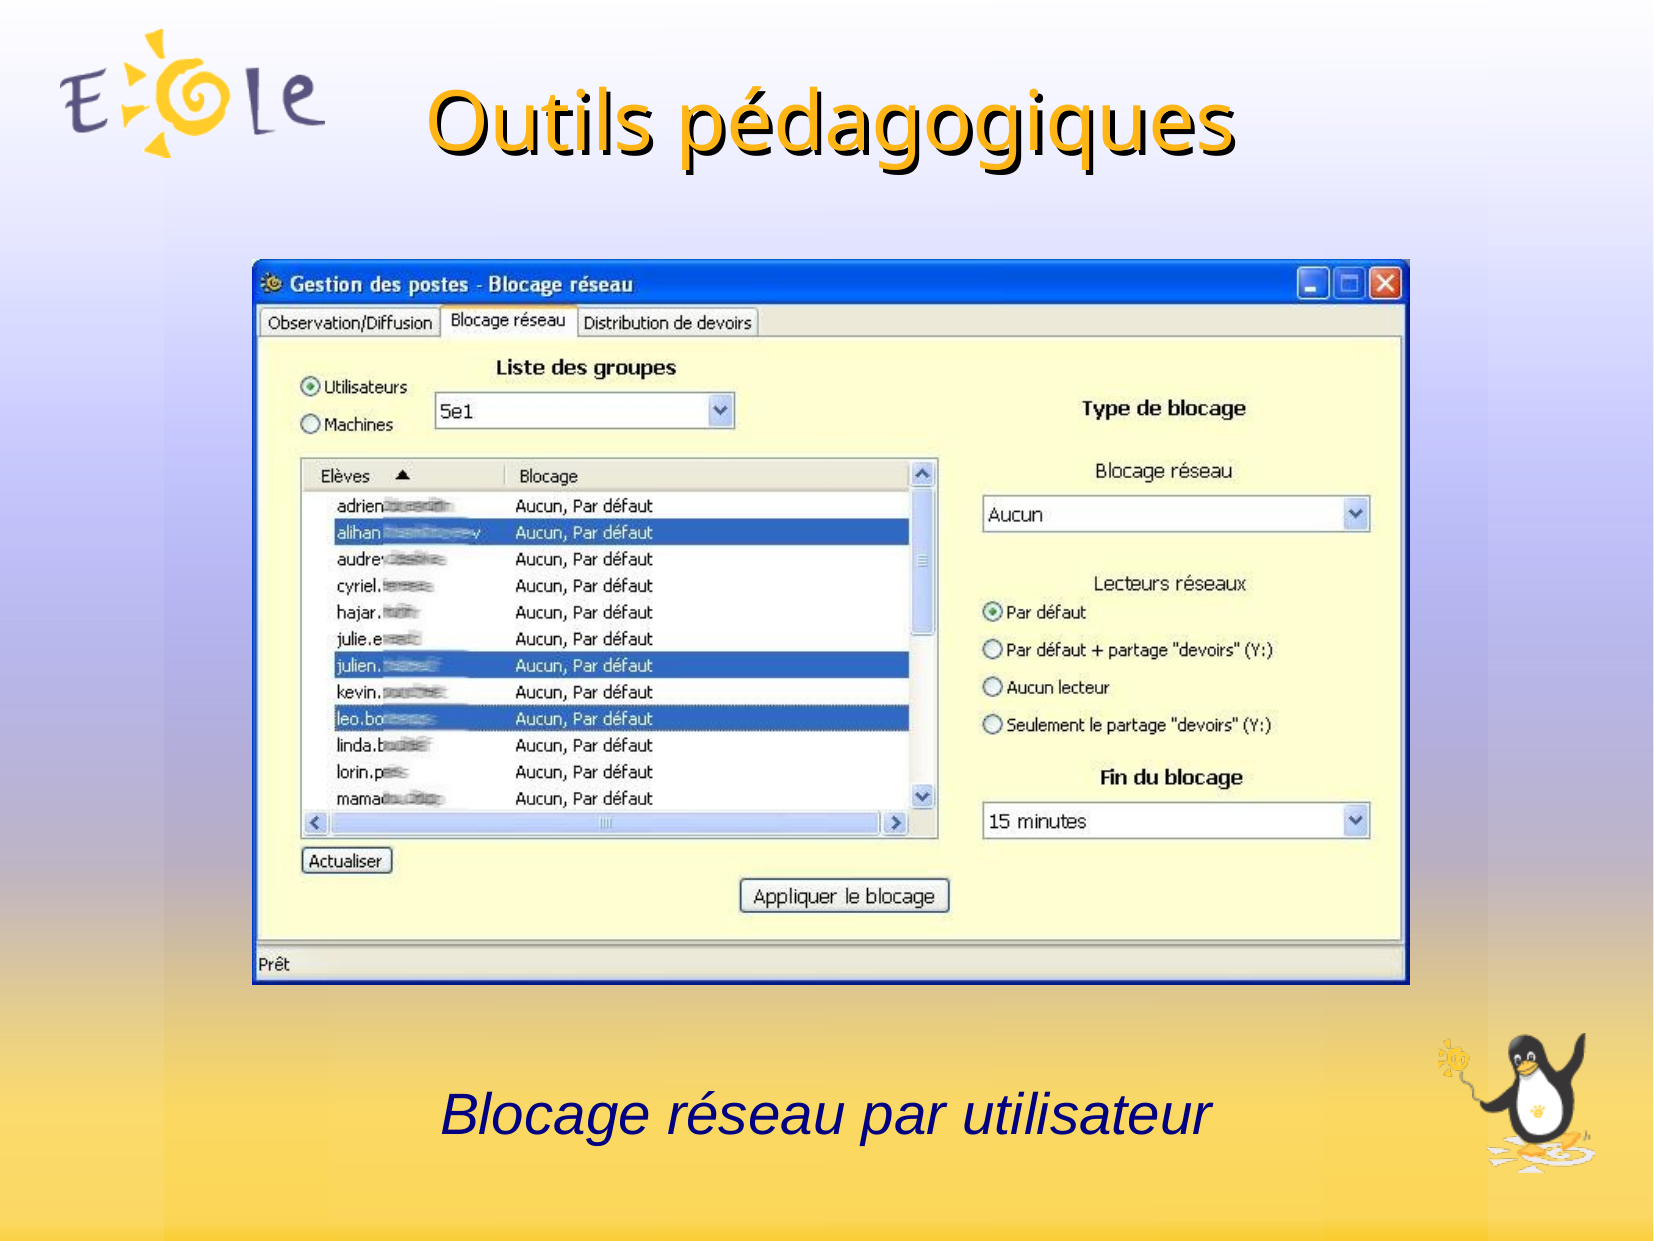

# Outils pédagogiques
Blocage réseau par utilisateur